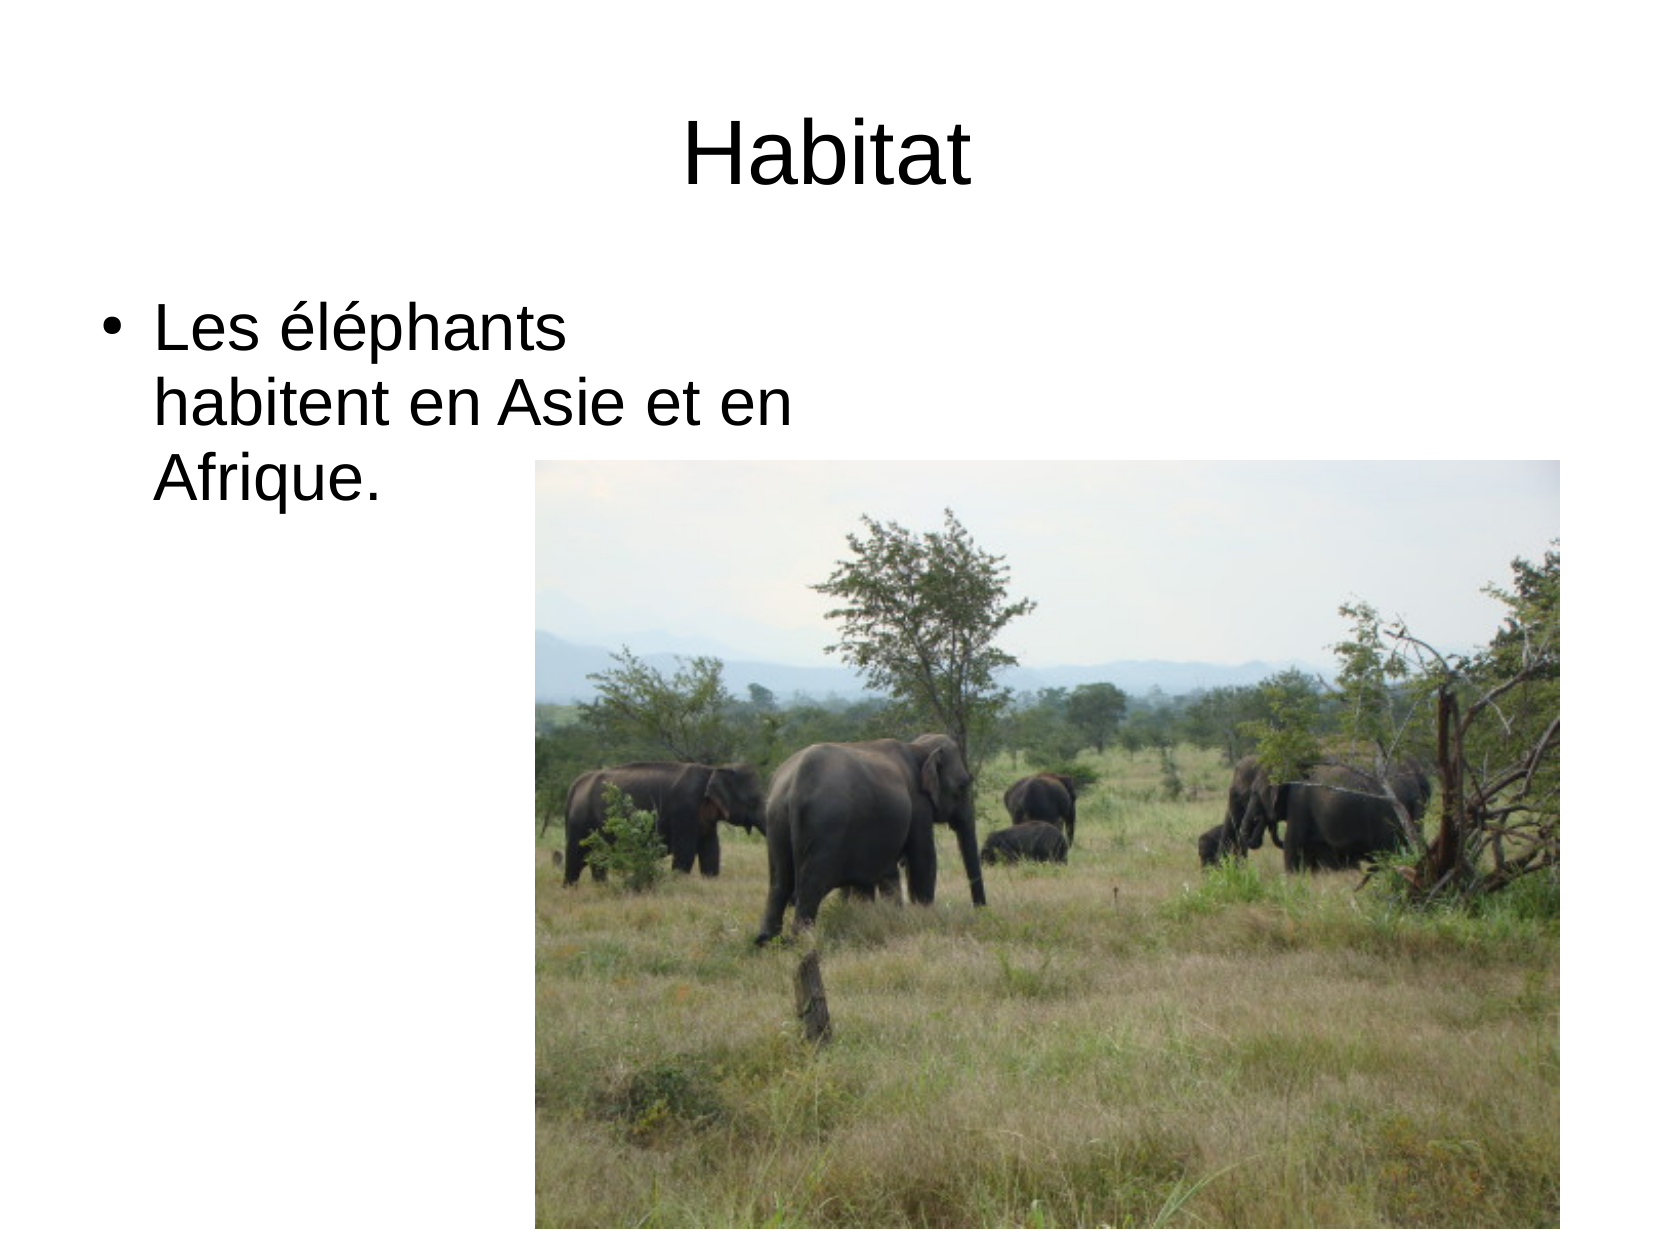

# Habitat
Les éléphants habitent en Asie et en Afrique.